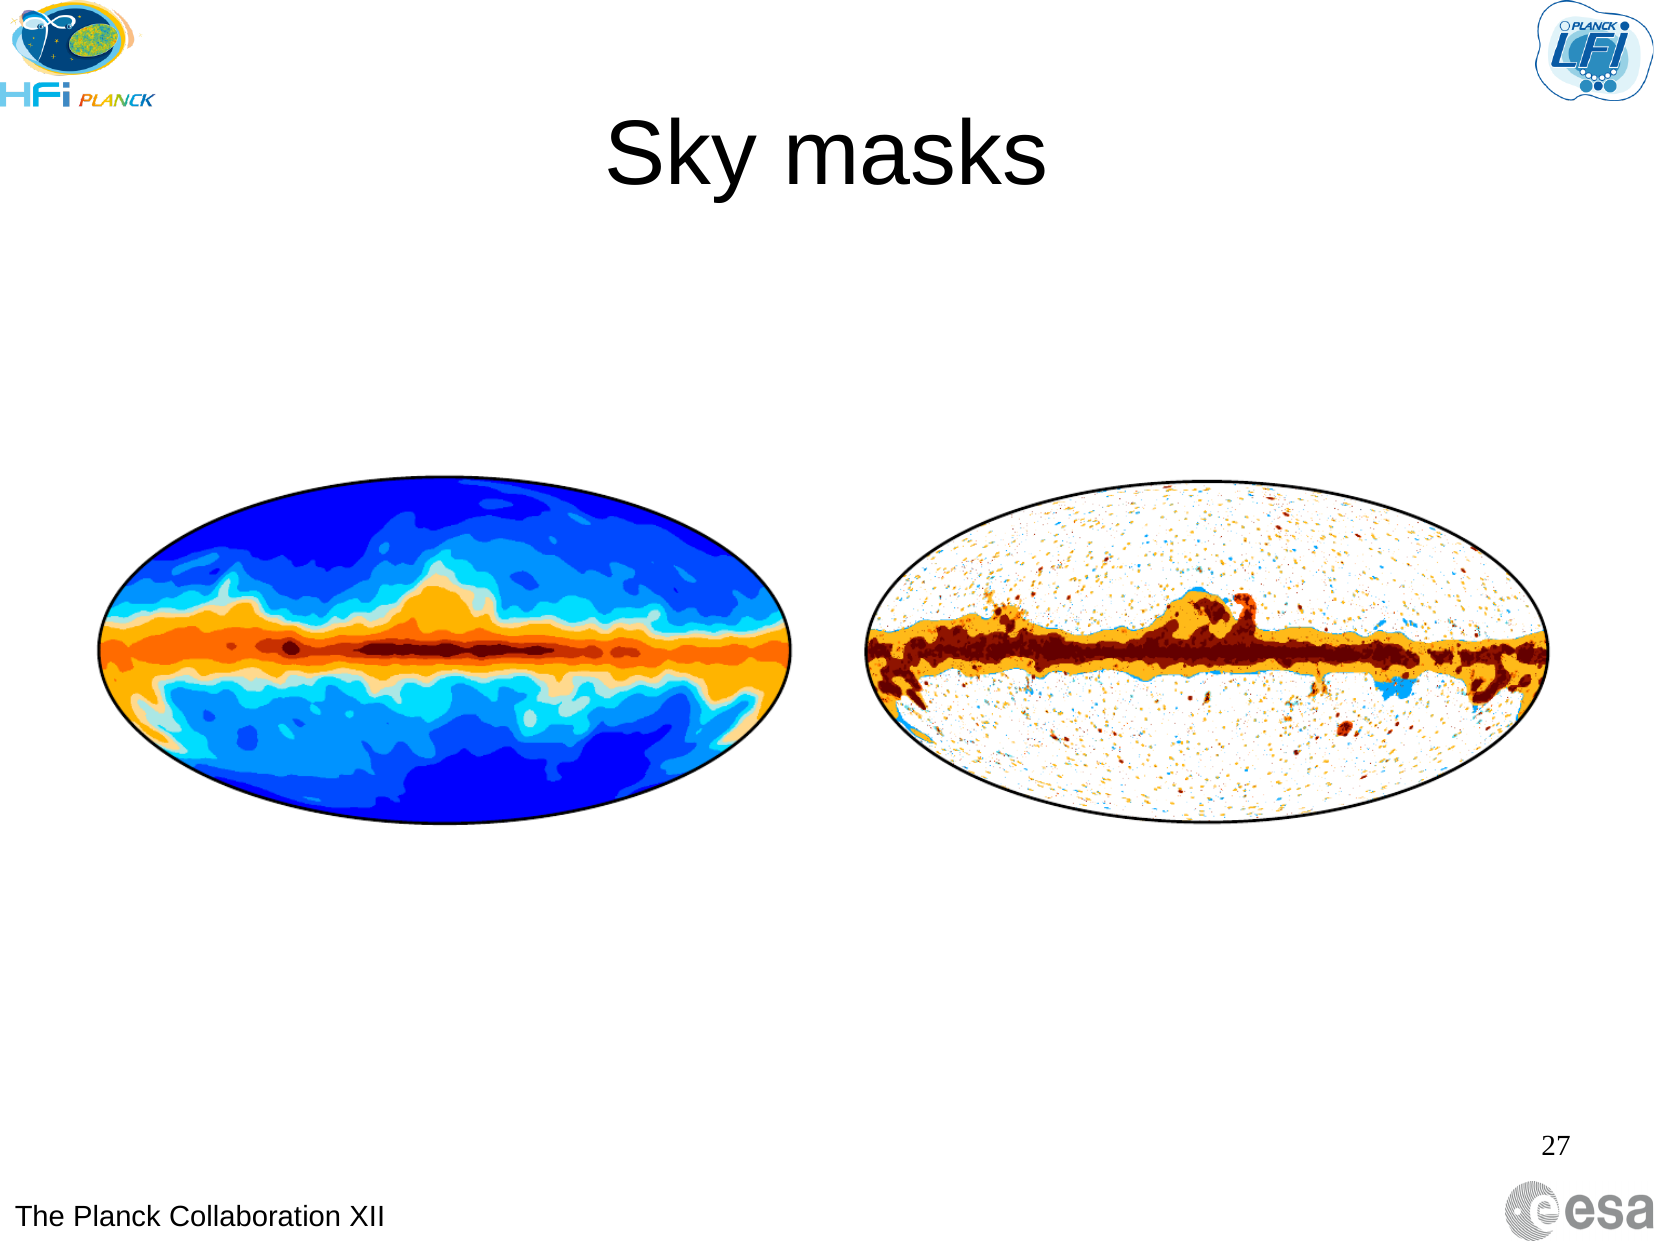

# Sky masks
27
The Planck Collaboration XII